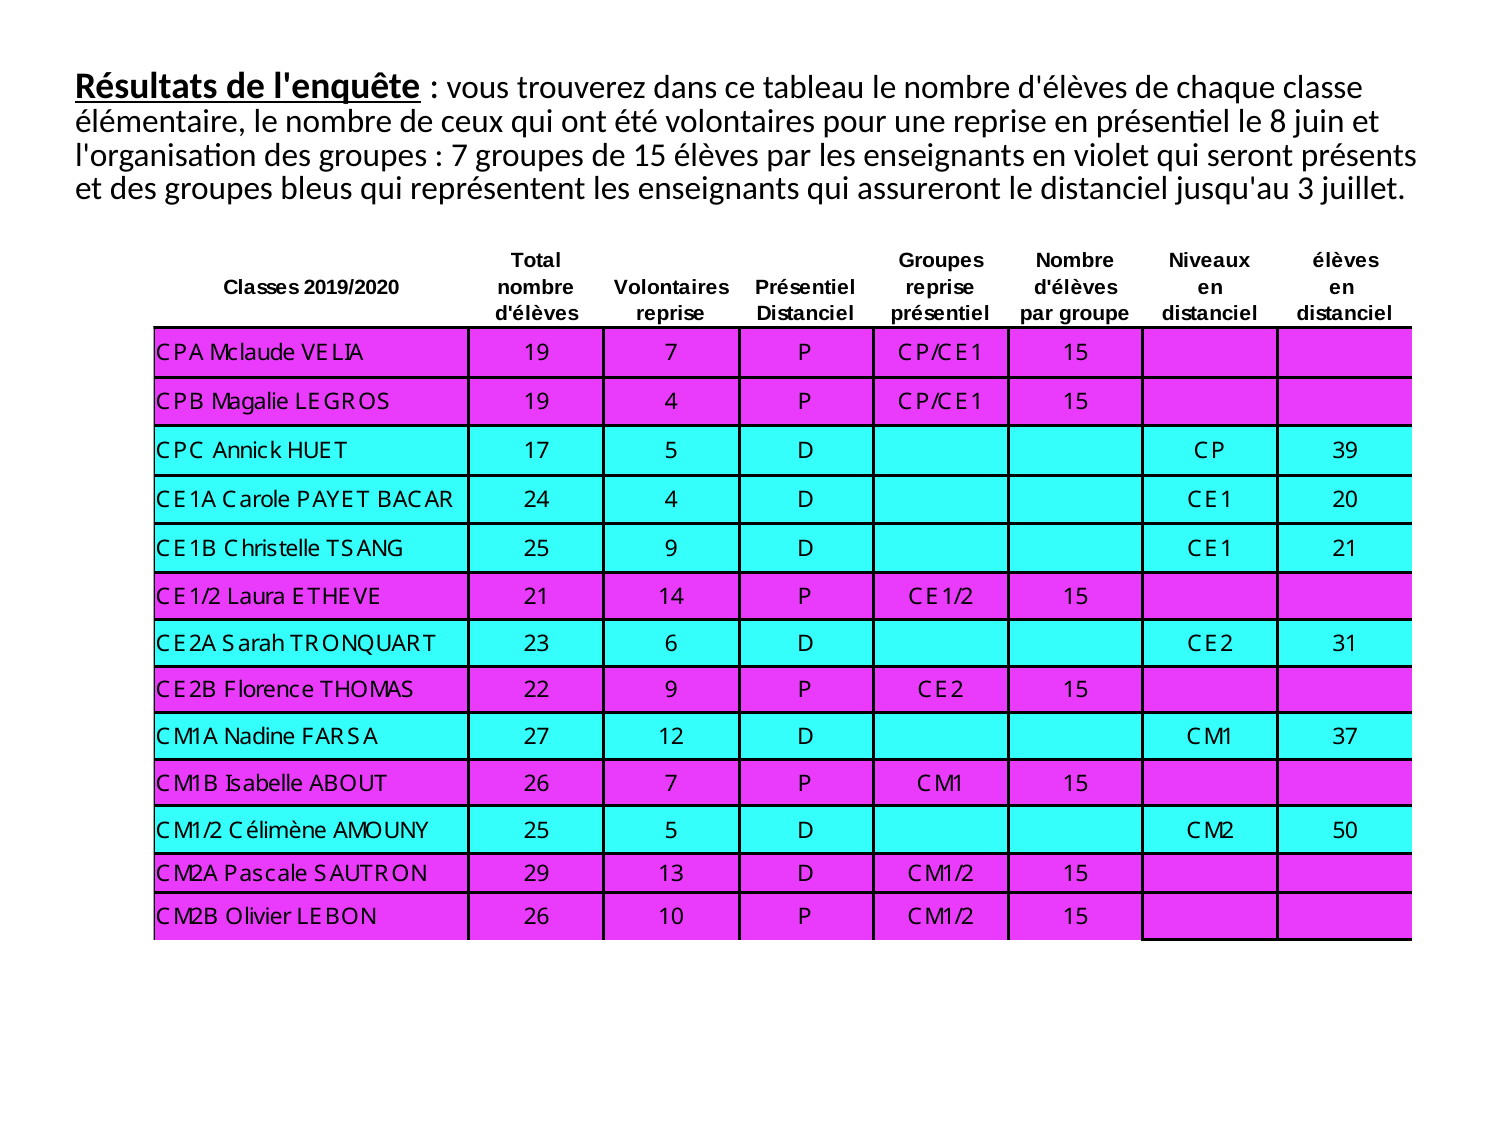

# Résultats de l'enquête : vous trouverez dans ce tableau le nombre d'élèves de chaque classe élémentaire, le nombre de ceux qui ont été volontaires pour une reprise en présentiel le 8 juin et l'organisation des groupes : 7 groupes de 15 élèves par les enseignants en violet qui seront présents et des groupes bleus qui représentent les enseignants qui assureront le distanciel jusqu'au 3 juillet.